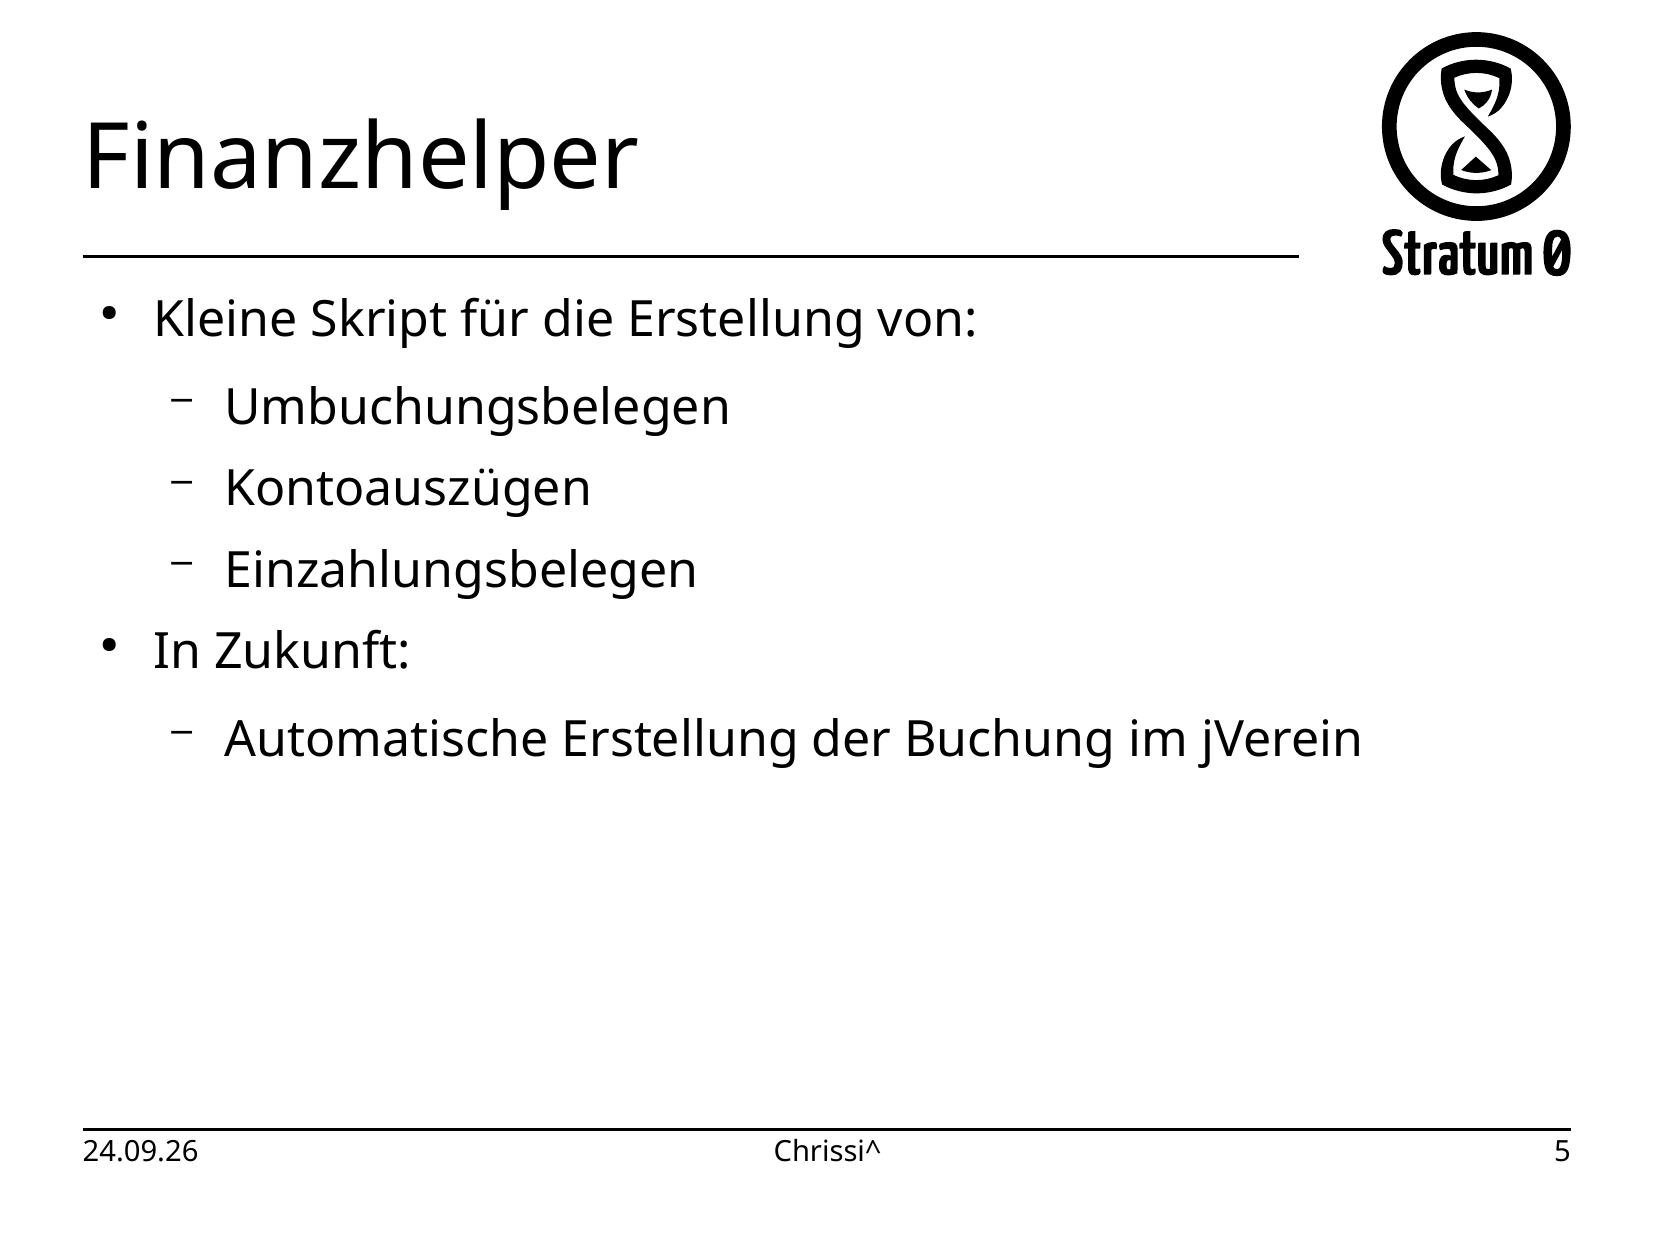

# Finanzhelper
Kleine Skript für die Erstellung von:
Umbuchungsbelegen
Kontoauszügen
Einzahlungsbelegen
In Zukunft:
Automatische Erstellung der Buchung im jVerein
Chrissi^
5